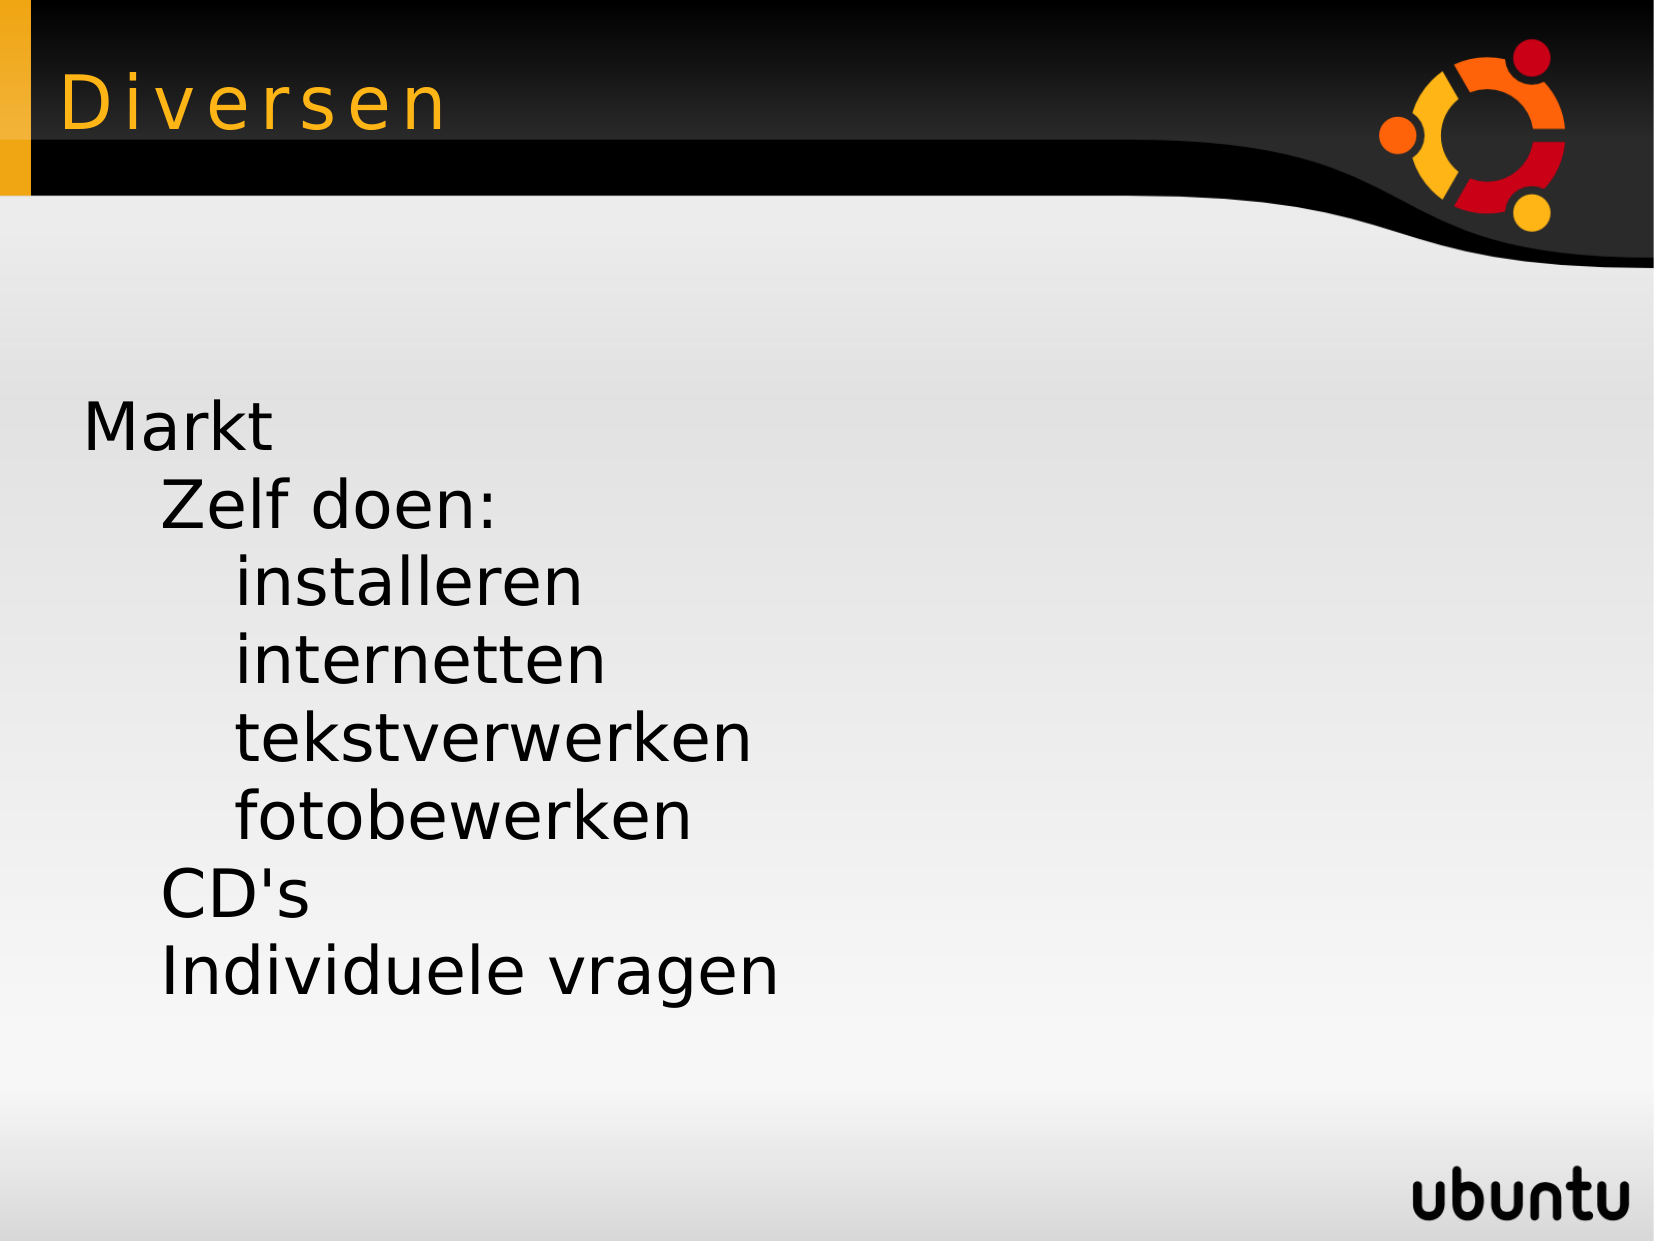

# Diversen
Markt
Zelf doen:
installeren
internetten
tekstverwerken
fotobewerken
CD's
Individuele vragen